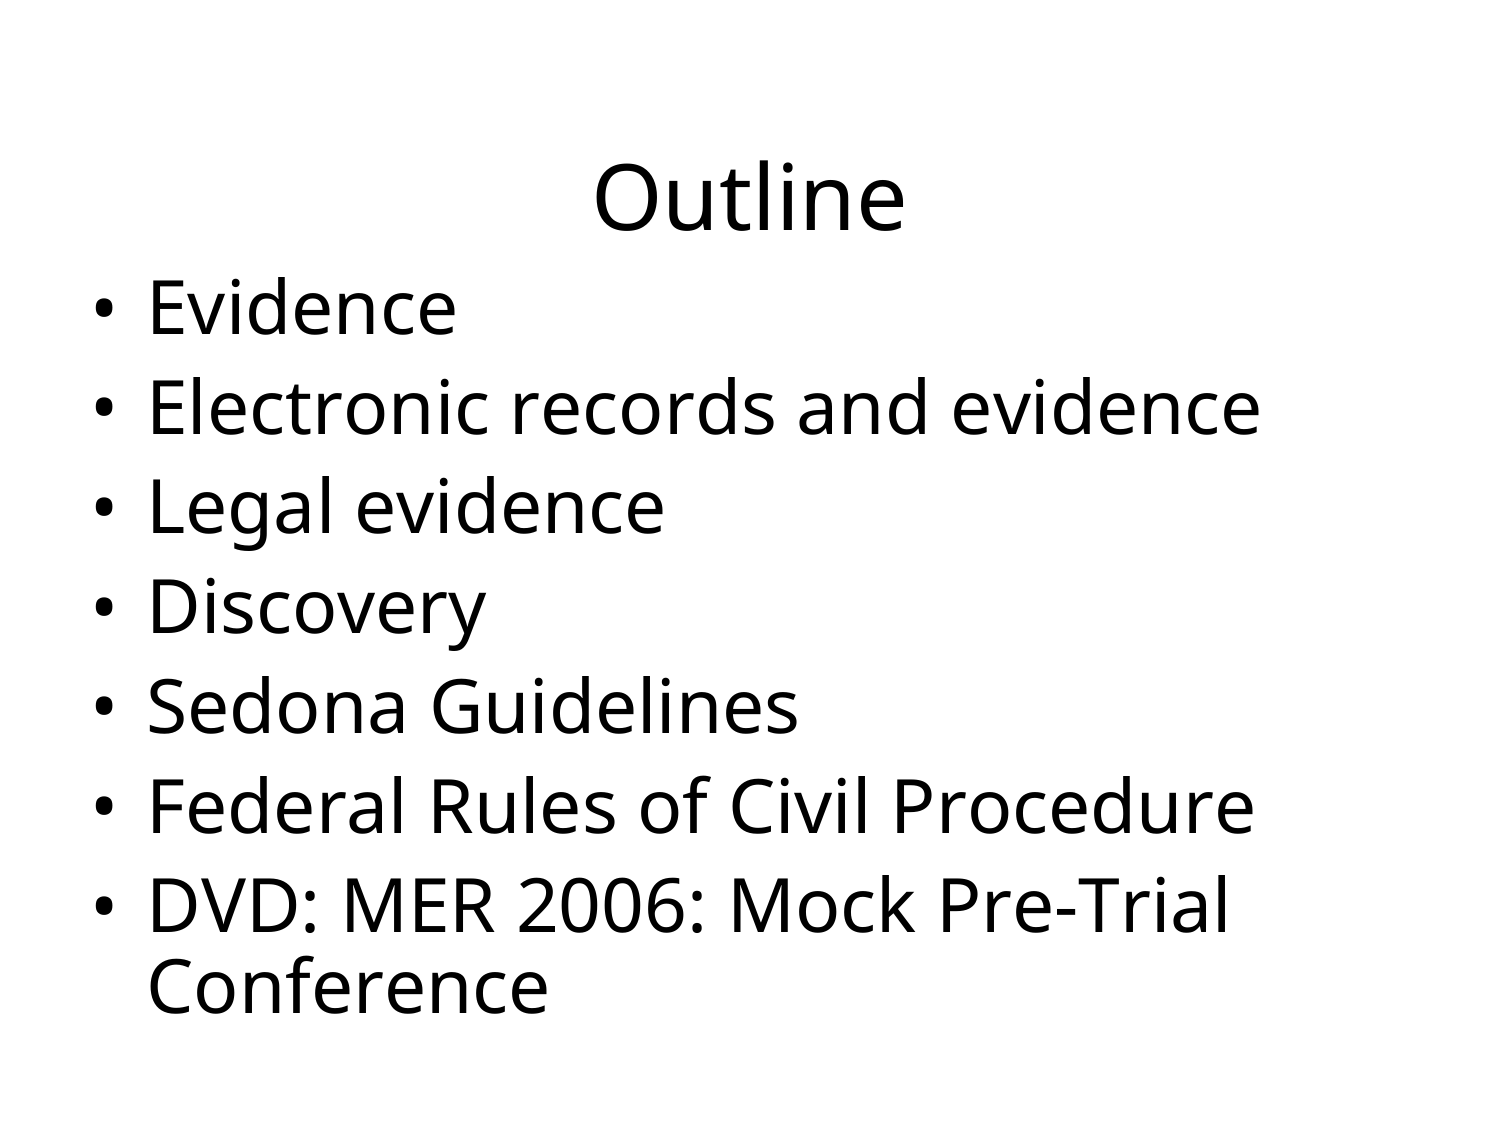

# Outline
Evidence
Electronic records and evidence
Legal evidence
Discovery
Sedona Guidelines
Federal Rules of Civil Procedure
DVD: MER 2006: Mock Pre-Trial Conference